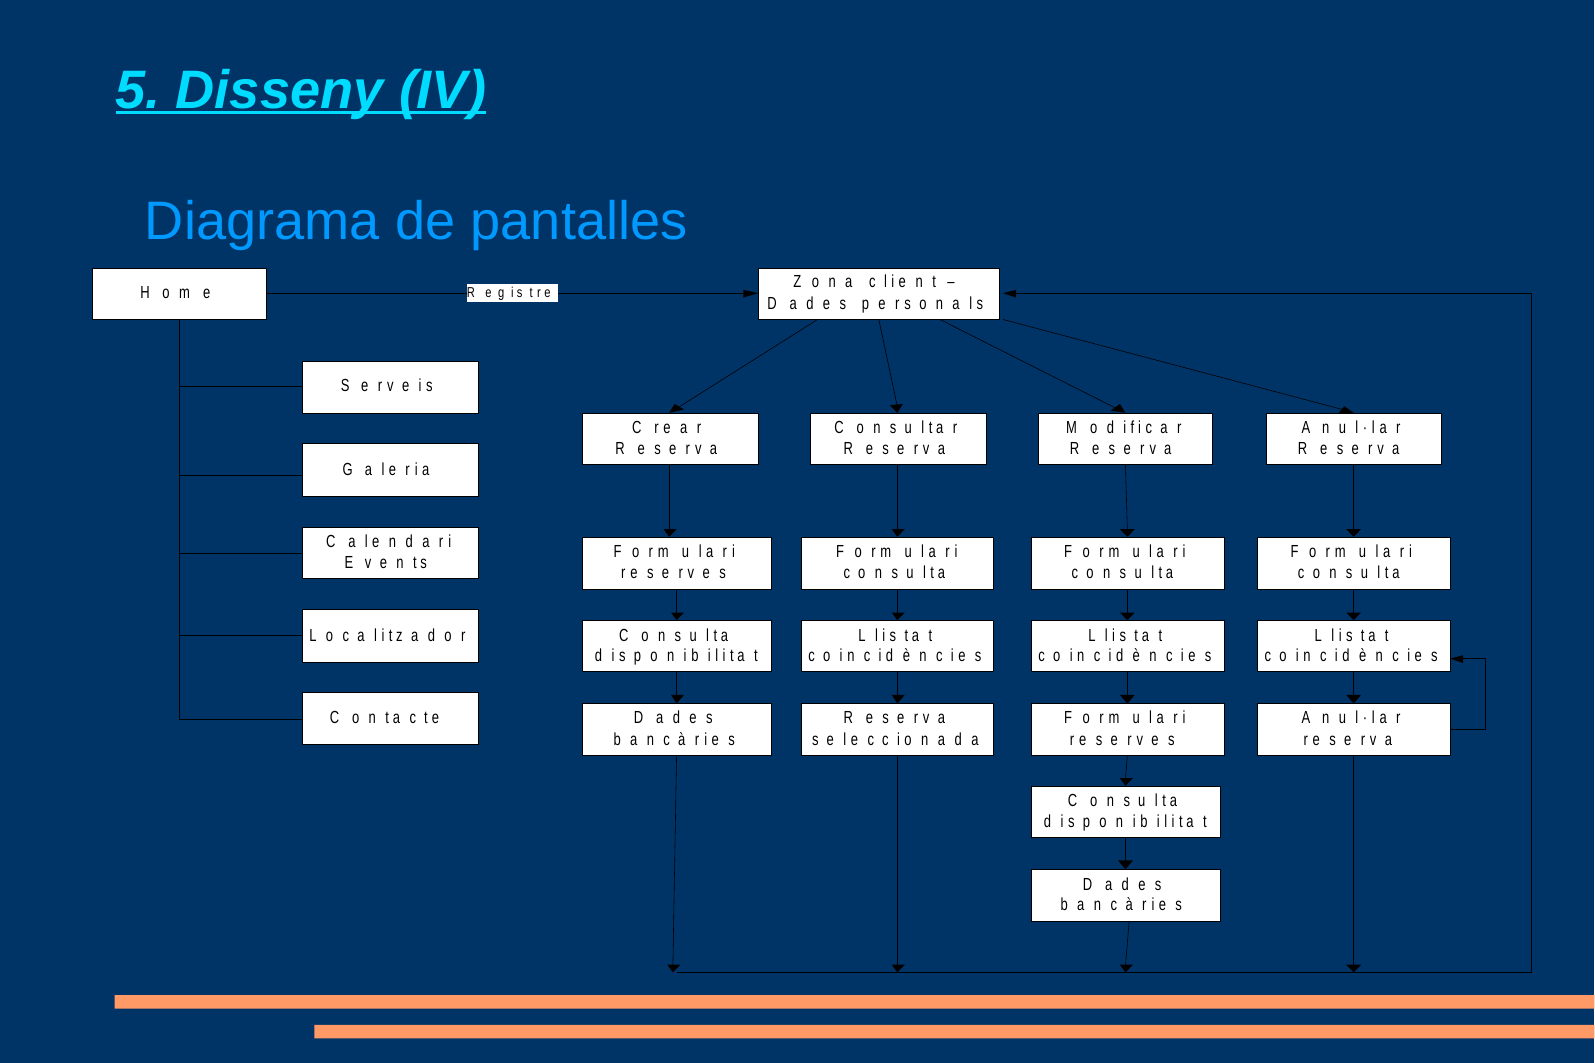

# 5. Disseny (IV)
Diagrama de pantalles